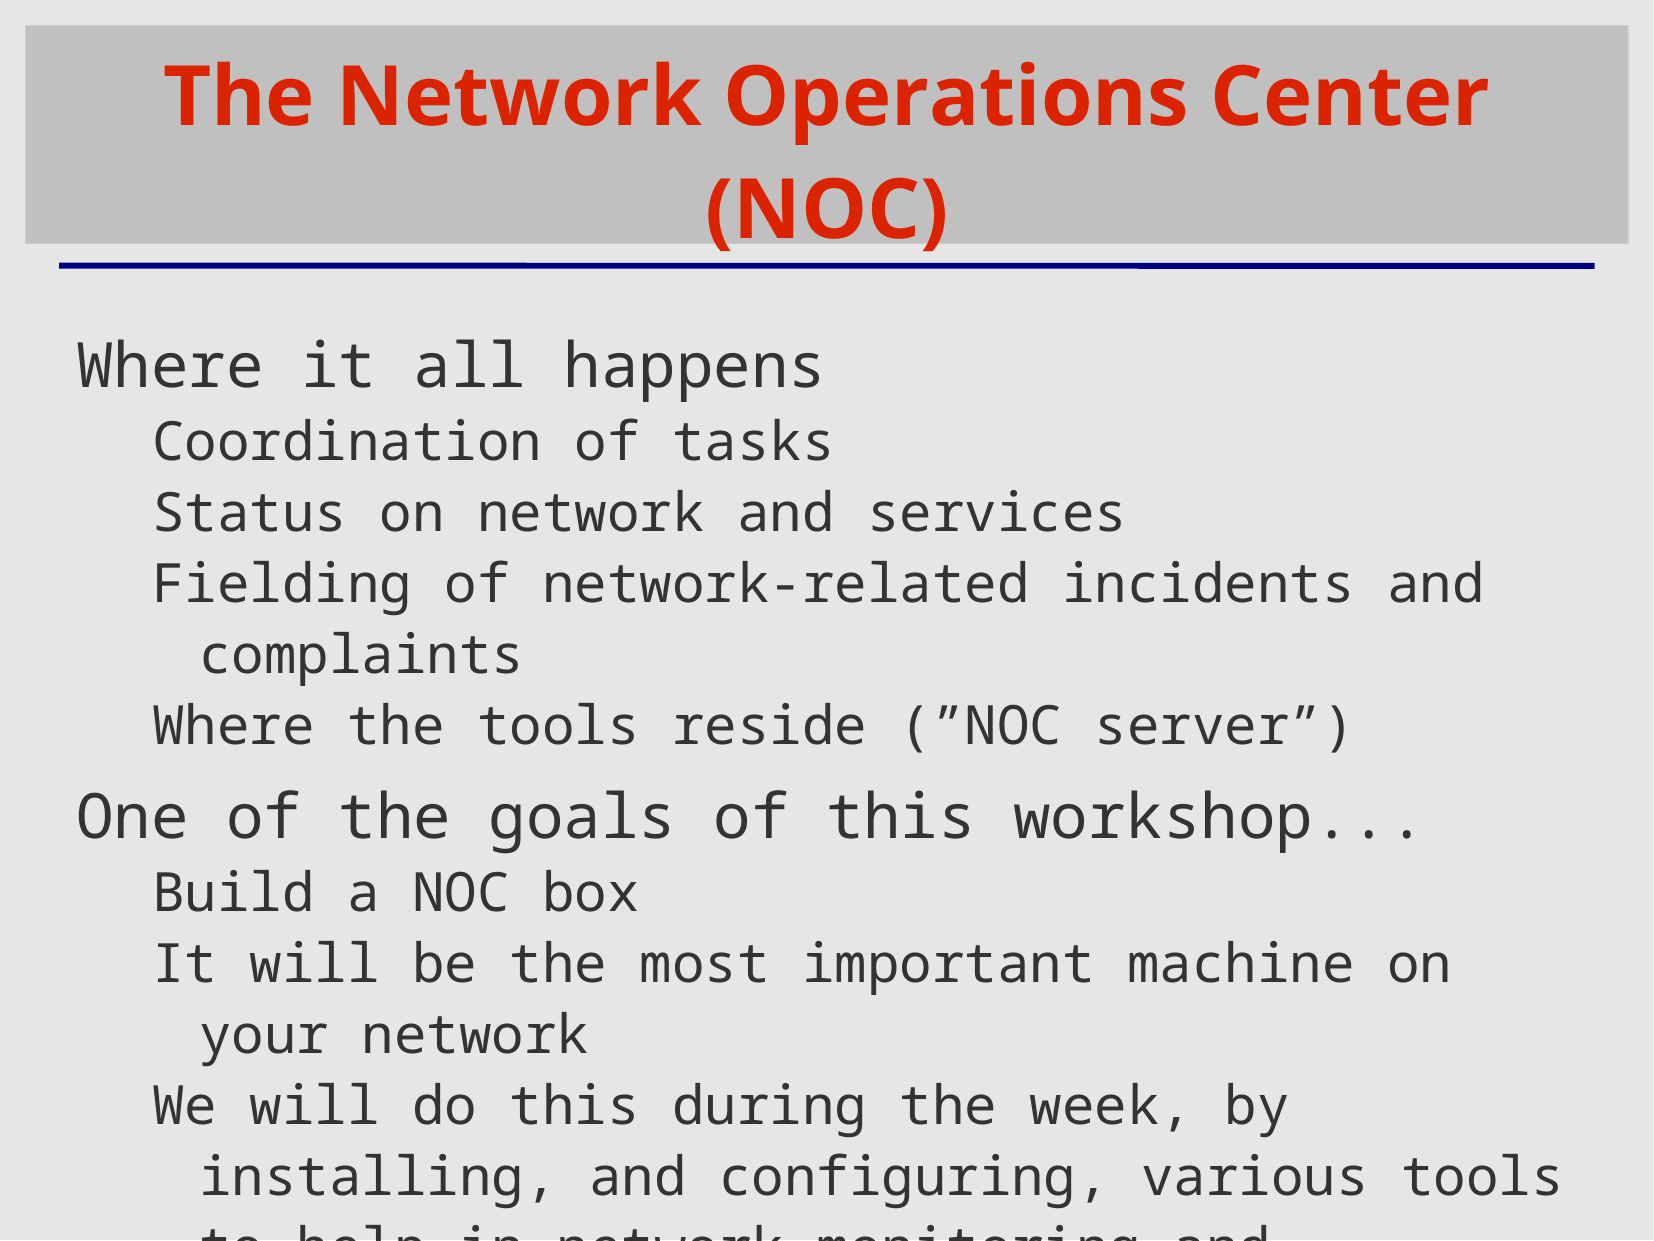

# The Network Operations Center (NOC)‏
Where it all happens
Coordination of tasks
Status on network and services
Fielding of network-related incidents and complaints
Where the tools reside (”NOC server”)‏
One of the goals of this workshop...
Build a NOC box
It will be the most important machine on your network
We will do this during the week, by installing, and configuring, various tools to help in network monitoring and management.